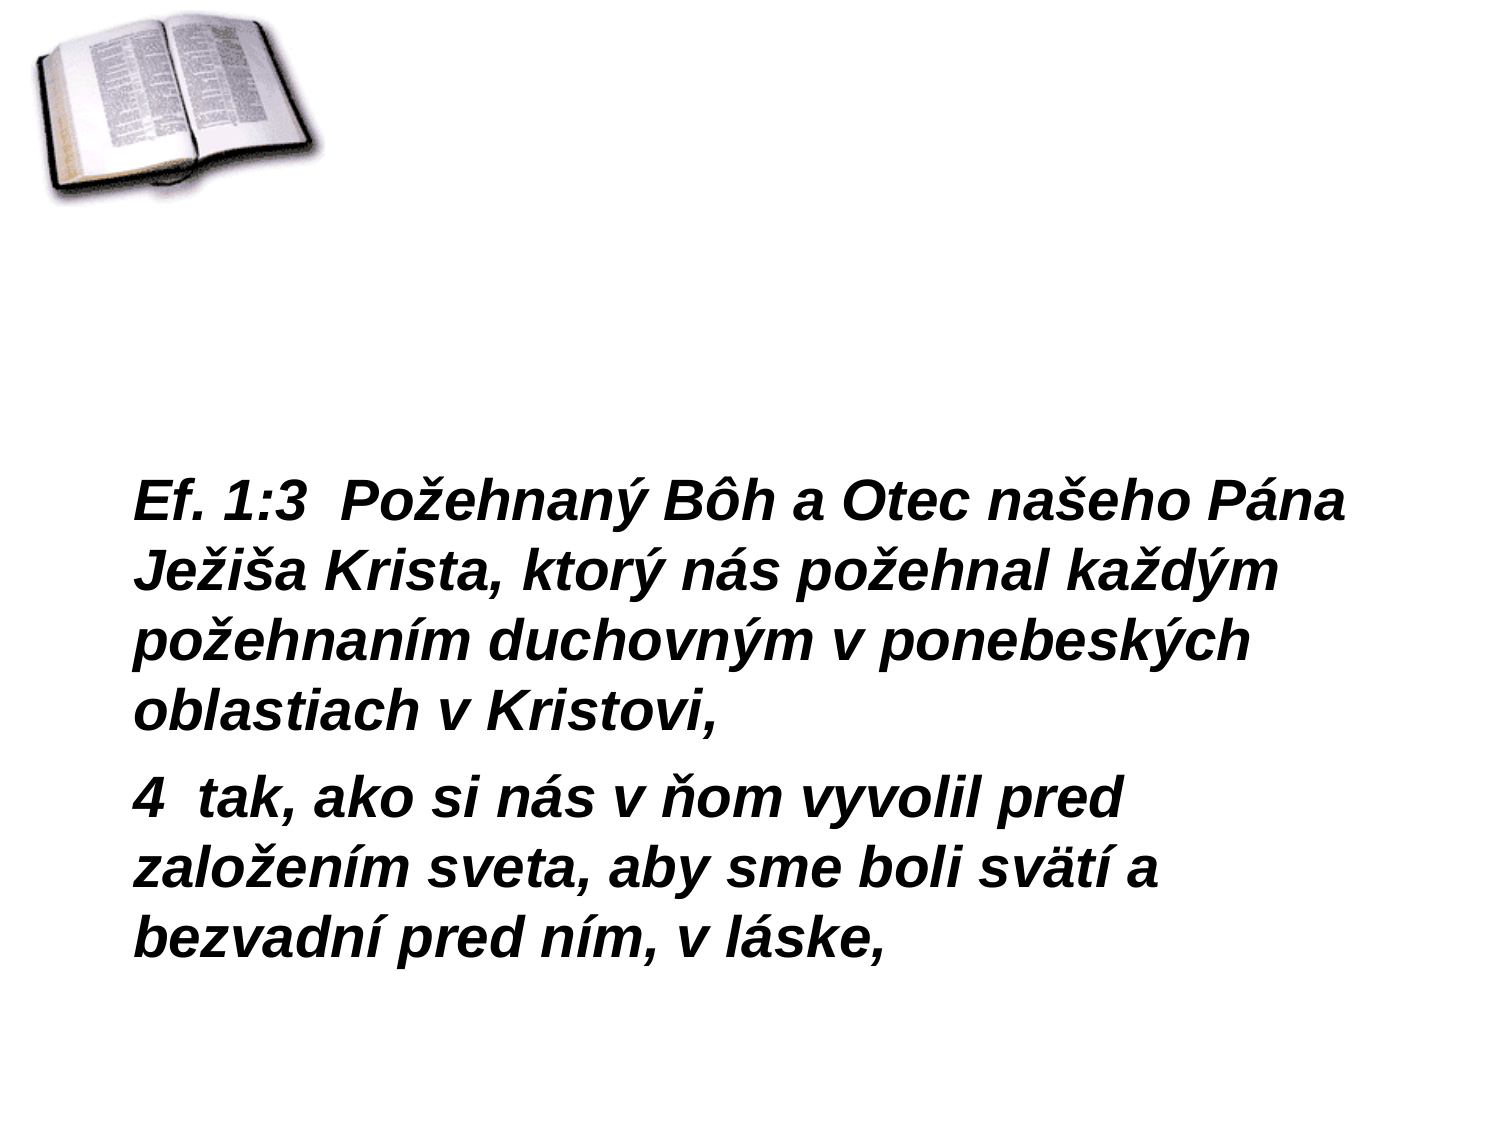

# Ef. 1:3  Požehnaný Bôh a Otec našeho Pána Ježiša Krista, ktorý nás požehnal každým požehnaním duchovným v ponebeských oblastiach v Kristovi,
4  tak, ako si nás v ňom vyvolil pred založením sveta, aby sme boli svätí a bezvadní pred ním, v láske,